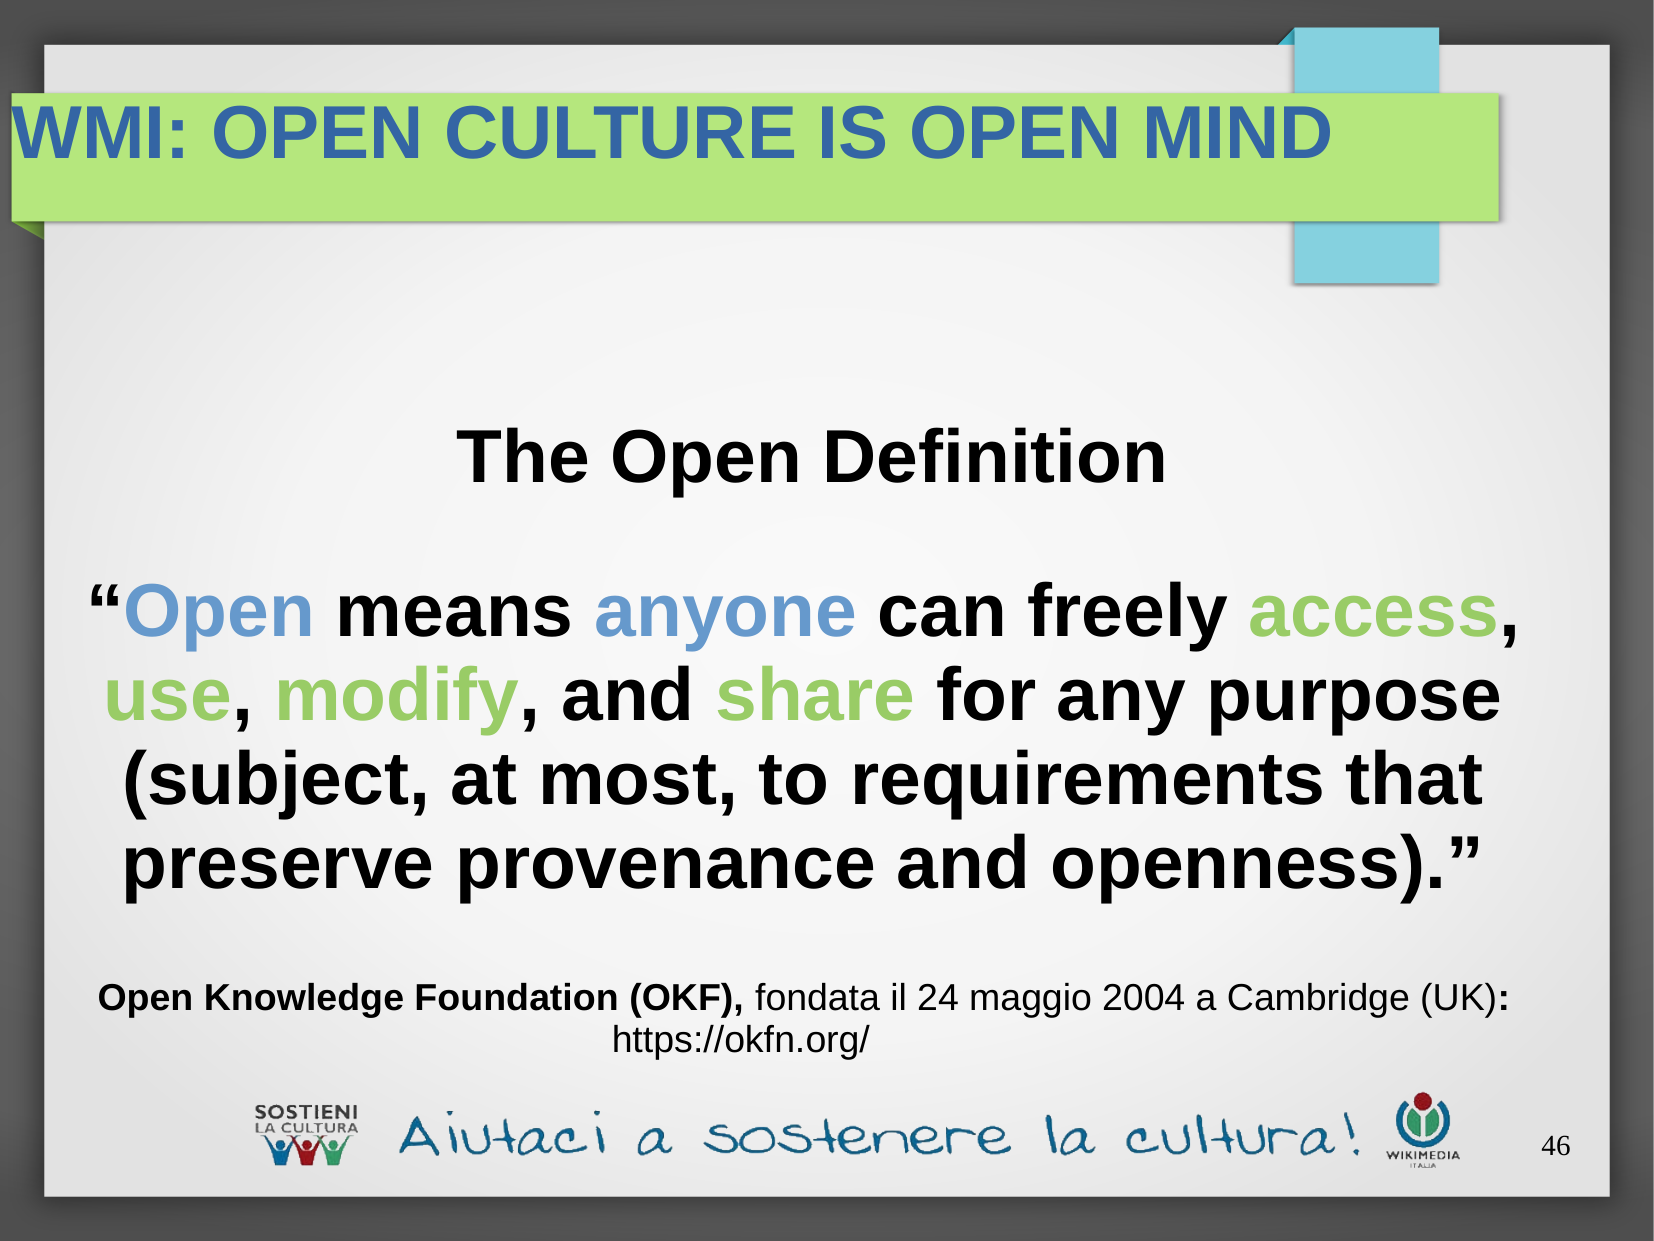

# WMI: OPEN CULTURE IS OPEN MIND
The Open Definition
“Open means anyone can freely access, use, modify, and share for any purpose (subject, at most, to requirements that preserve provenance and openness).”
Open Knowledge Foundation (OKF), fondata il 24 maggio 2004 a Cambridge (UK): https://okfn.org/
46